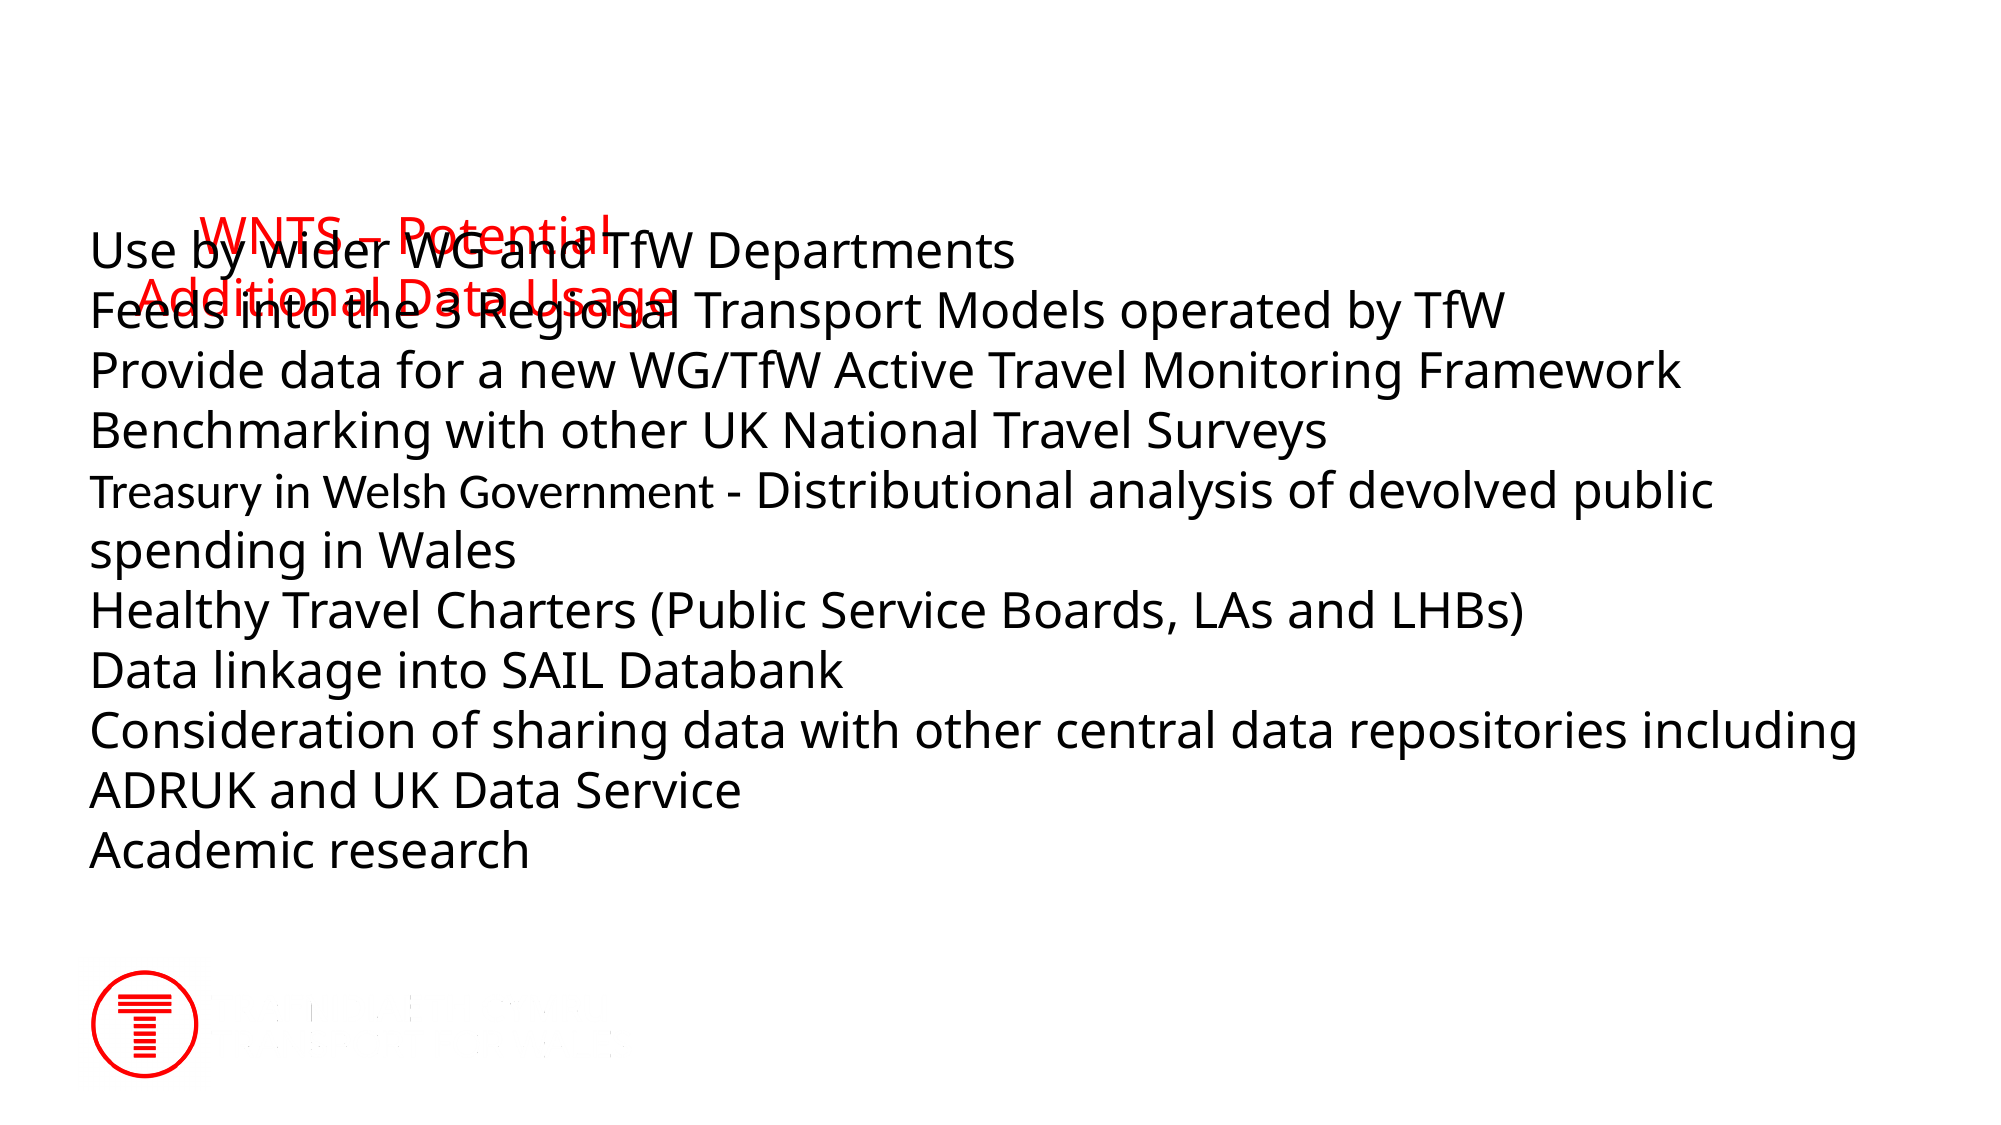

# WNTS – Potential Additional Data Usage
Use by wider WG and TfW Departments
Feeds into the 3 Regional Transport Models operated by TfW
Provide data for a new WG/TfW Active Travel Monitoring Framework
Benchmarking with other UK National Travel Surveys
Treasury in Welsh Government - Distributional analysis of devolved public spending in Wales
Healthy Travel Charters (Public Service Boards, LAs and LHBs)
Data linkage into SAIL Databank
Consideration of sharing data with other central data repositories including ADRUK and UK Data Service
Academic research